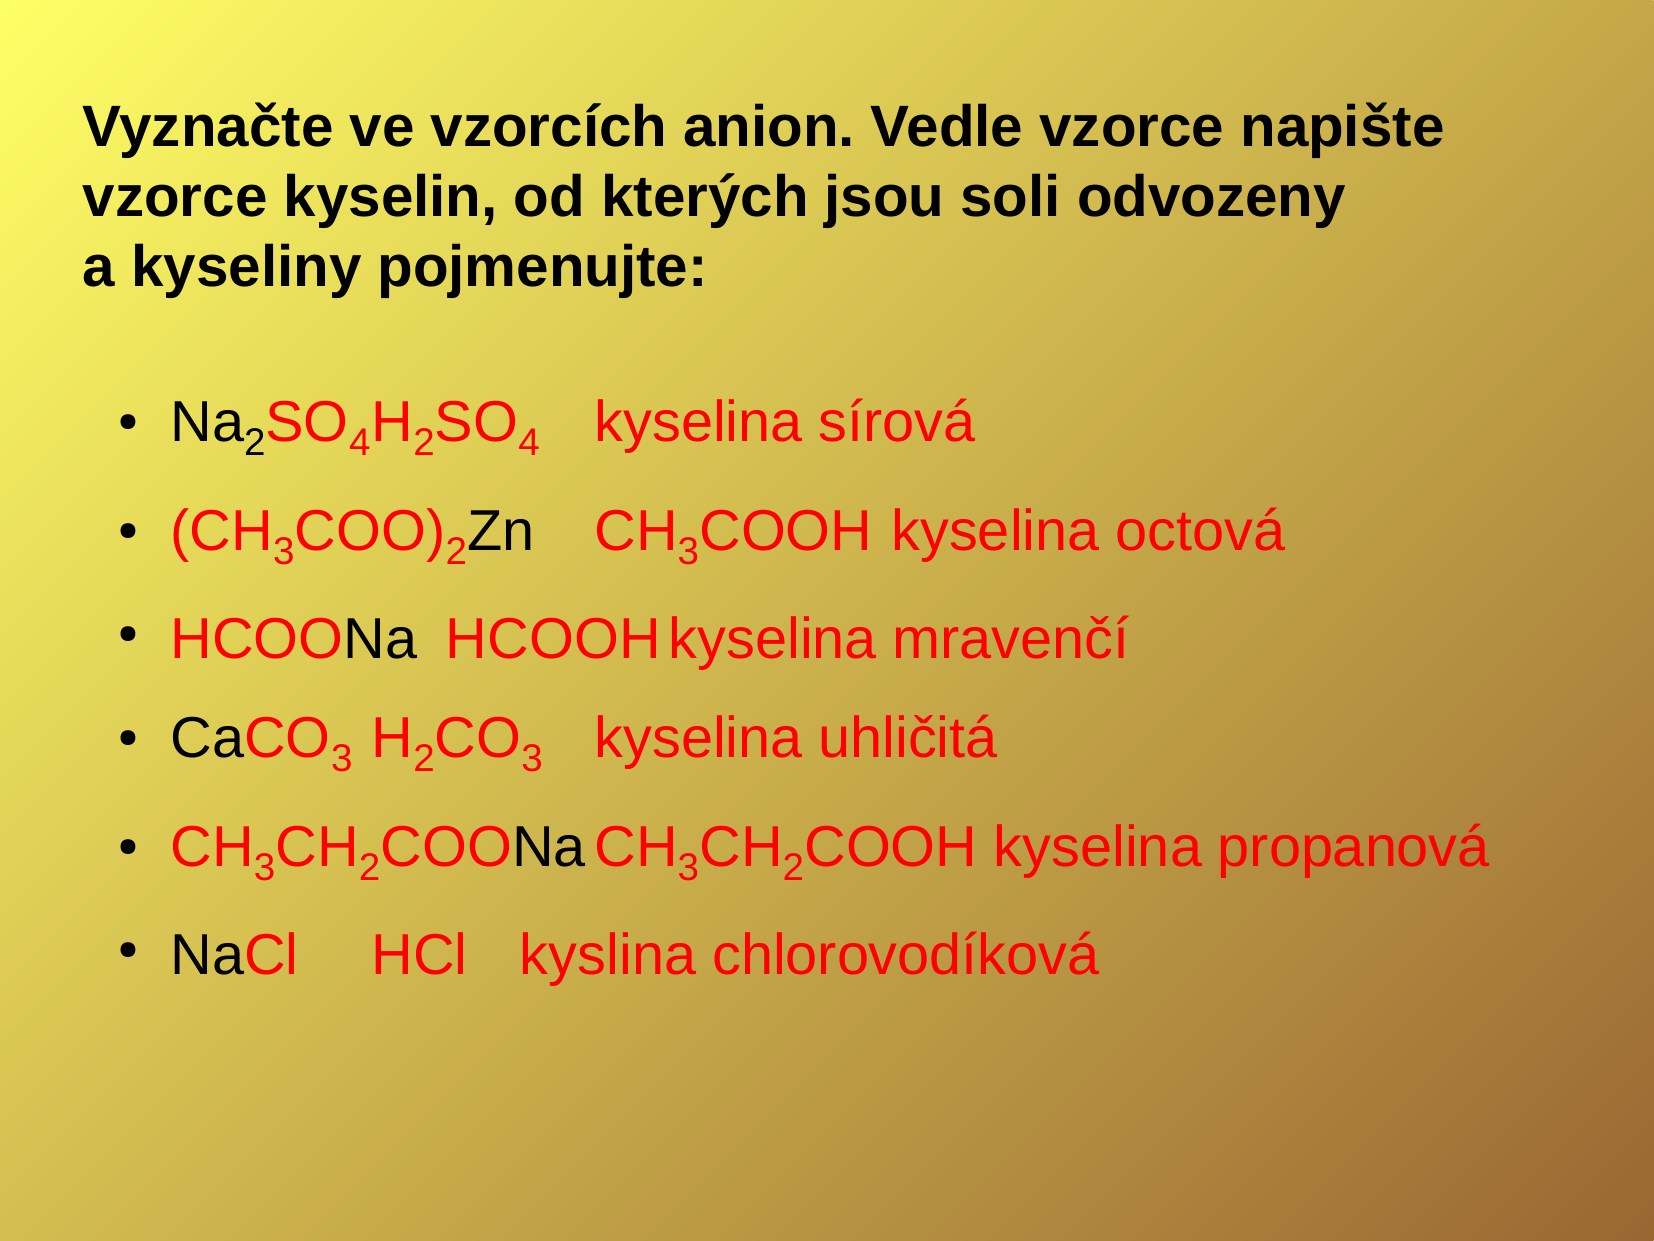

# Vyznačte ve vzorcích anion. Vedle vzorce napište vzorce kyselin, od kterých jsou soli odvozeny a kyseliny pojmenujte:
Na2SO4					H2SO4				kyselina sírová
(CH3COO)2Zn			CH3COOH			kyselina octová
HCOONa				HCOOH			kyselina mravenčí
CaCO3 					H2CO3				kyselina uhličitá
CH3CH2COONa		CH3CH2COOH kyselina propanová
NaCl						HCl			kyslina chlorovodíková